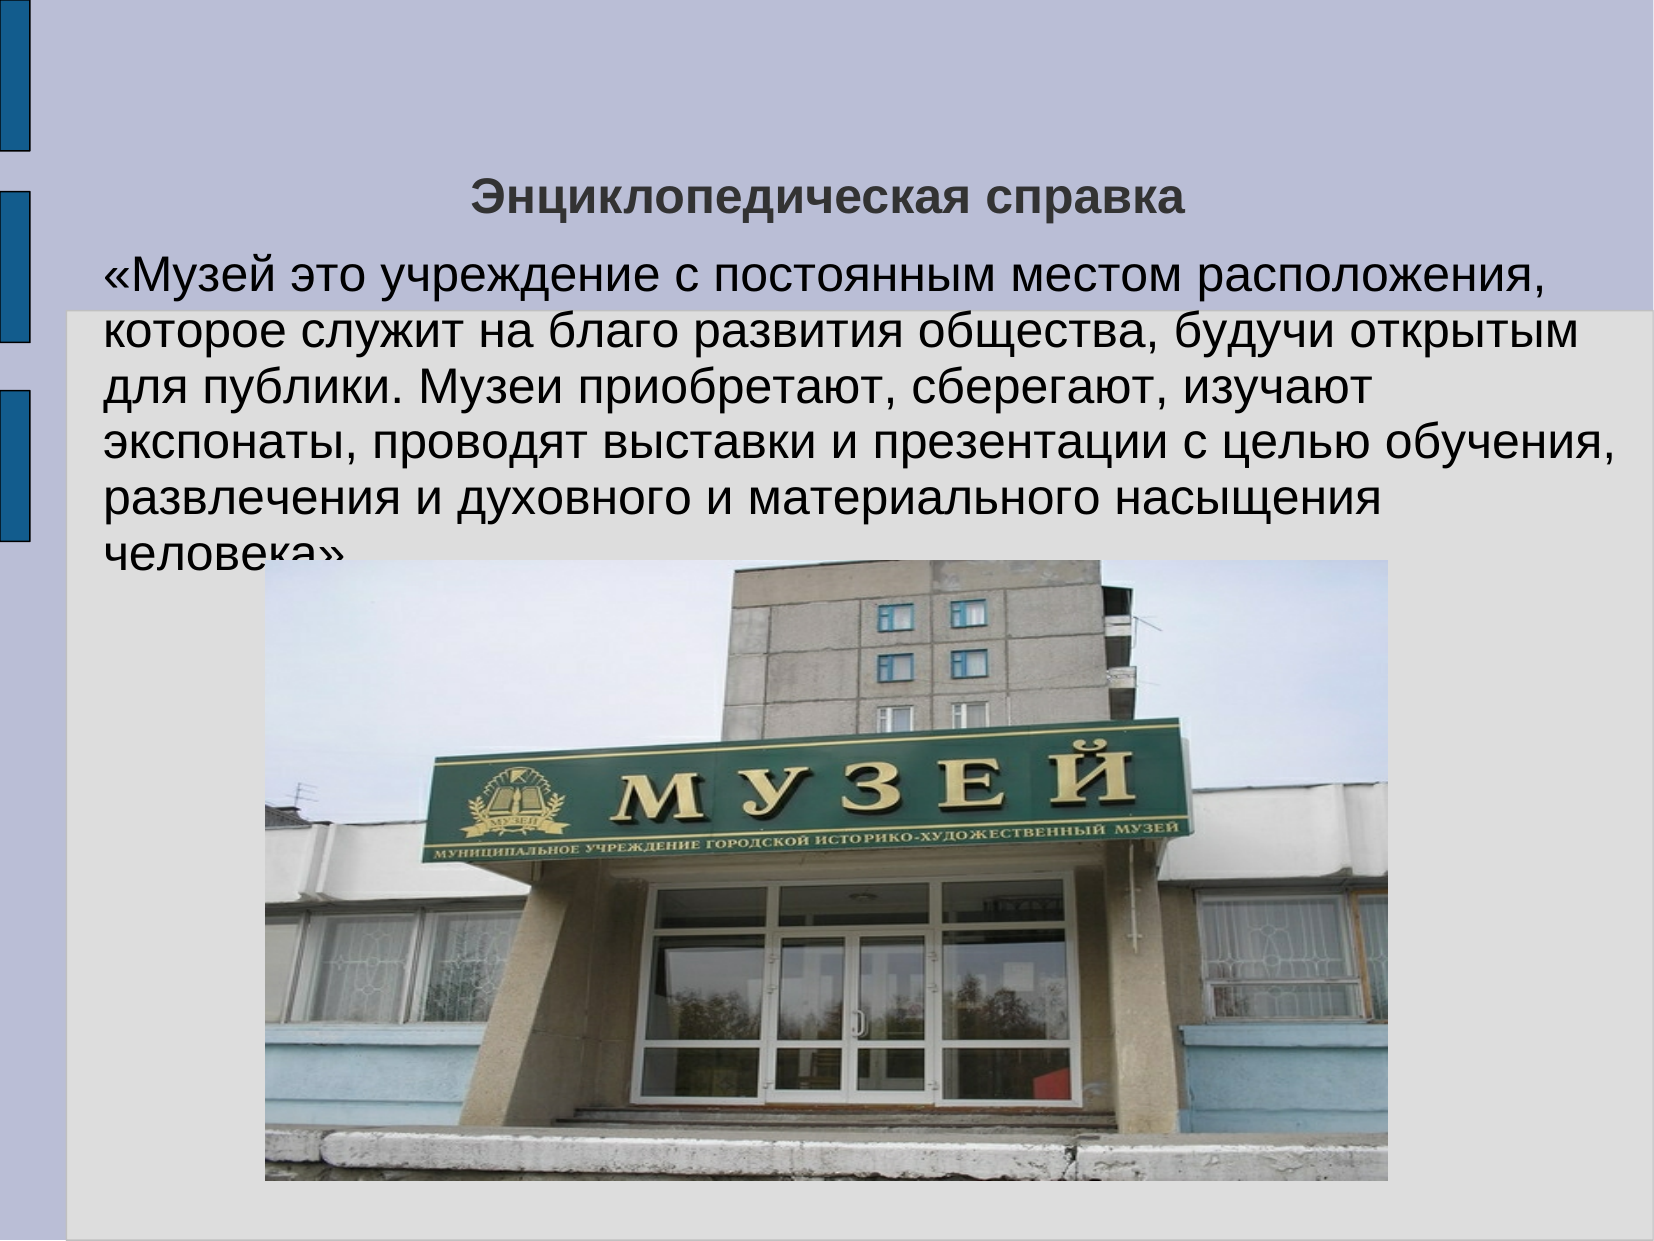

# Энциклопедическая справка
«Музей это учреждение с постоянным местом расположения, которое служит на благо развития общества, будучи открытым для публики. Музеи приобретают, сберегают, изучают экспонаты, проводят выставки и презентации с целью обучения, развлечения и духовного и материального насыщения человека»